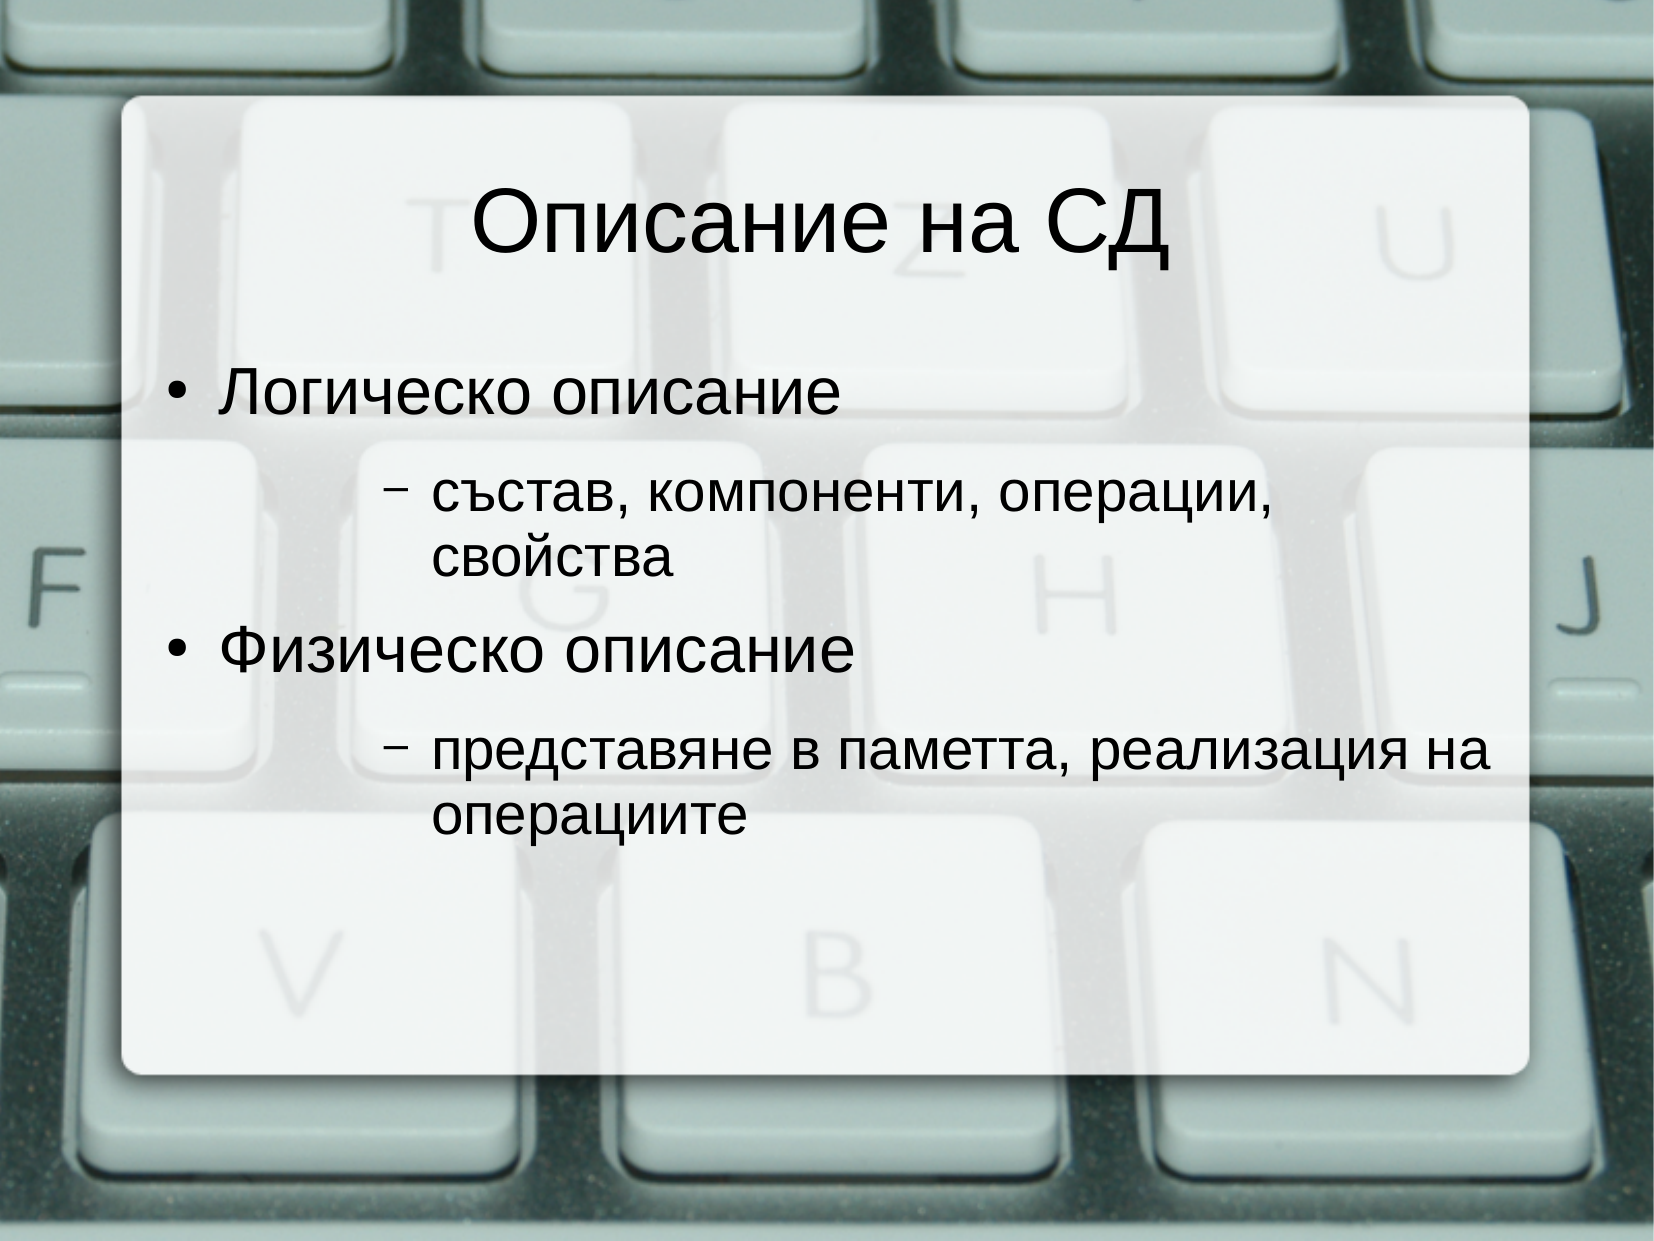

# Описание на СД
Логическо описание
състав, компоненти, операции, свойства
Физическо описание
представяне в паметта, реализация на операциите